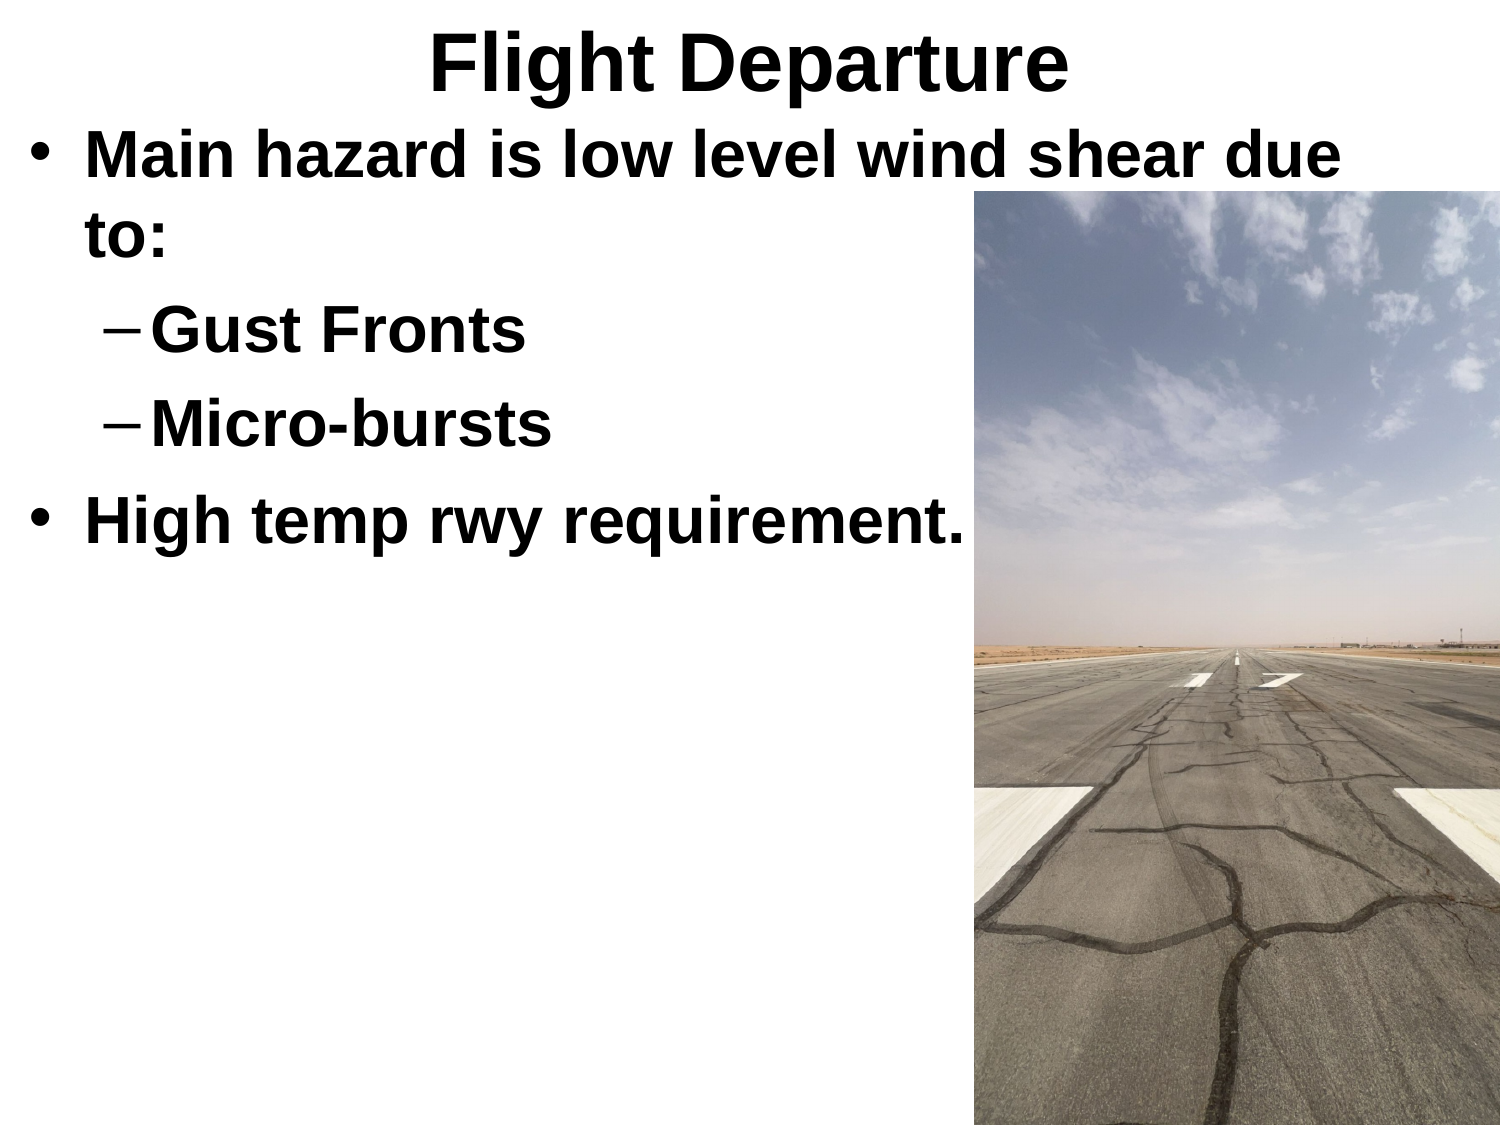

Flight Departure
Main hazard is low level wind shear due to:
Gust Fronts
Micro-bursts
High temp rwy requirement.